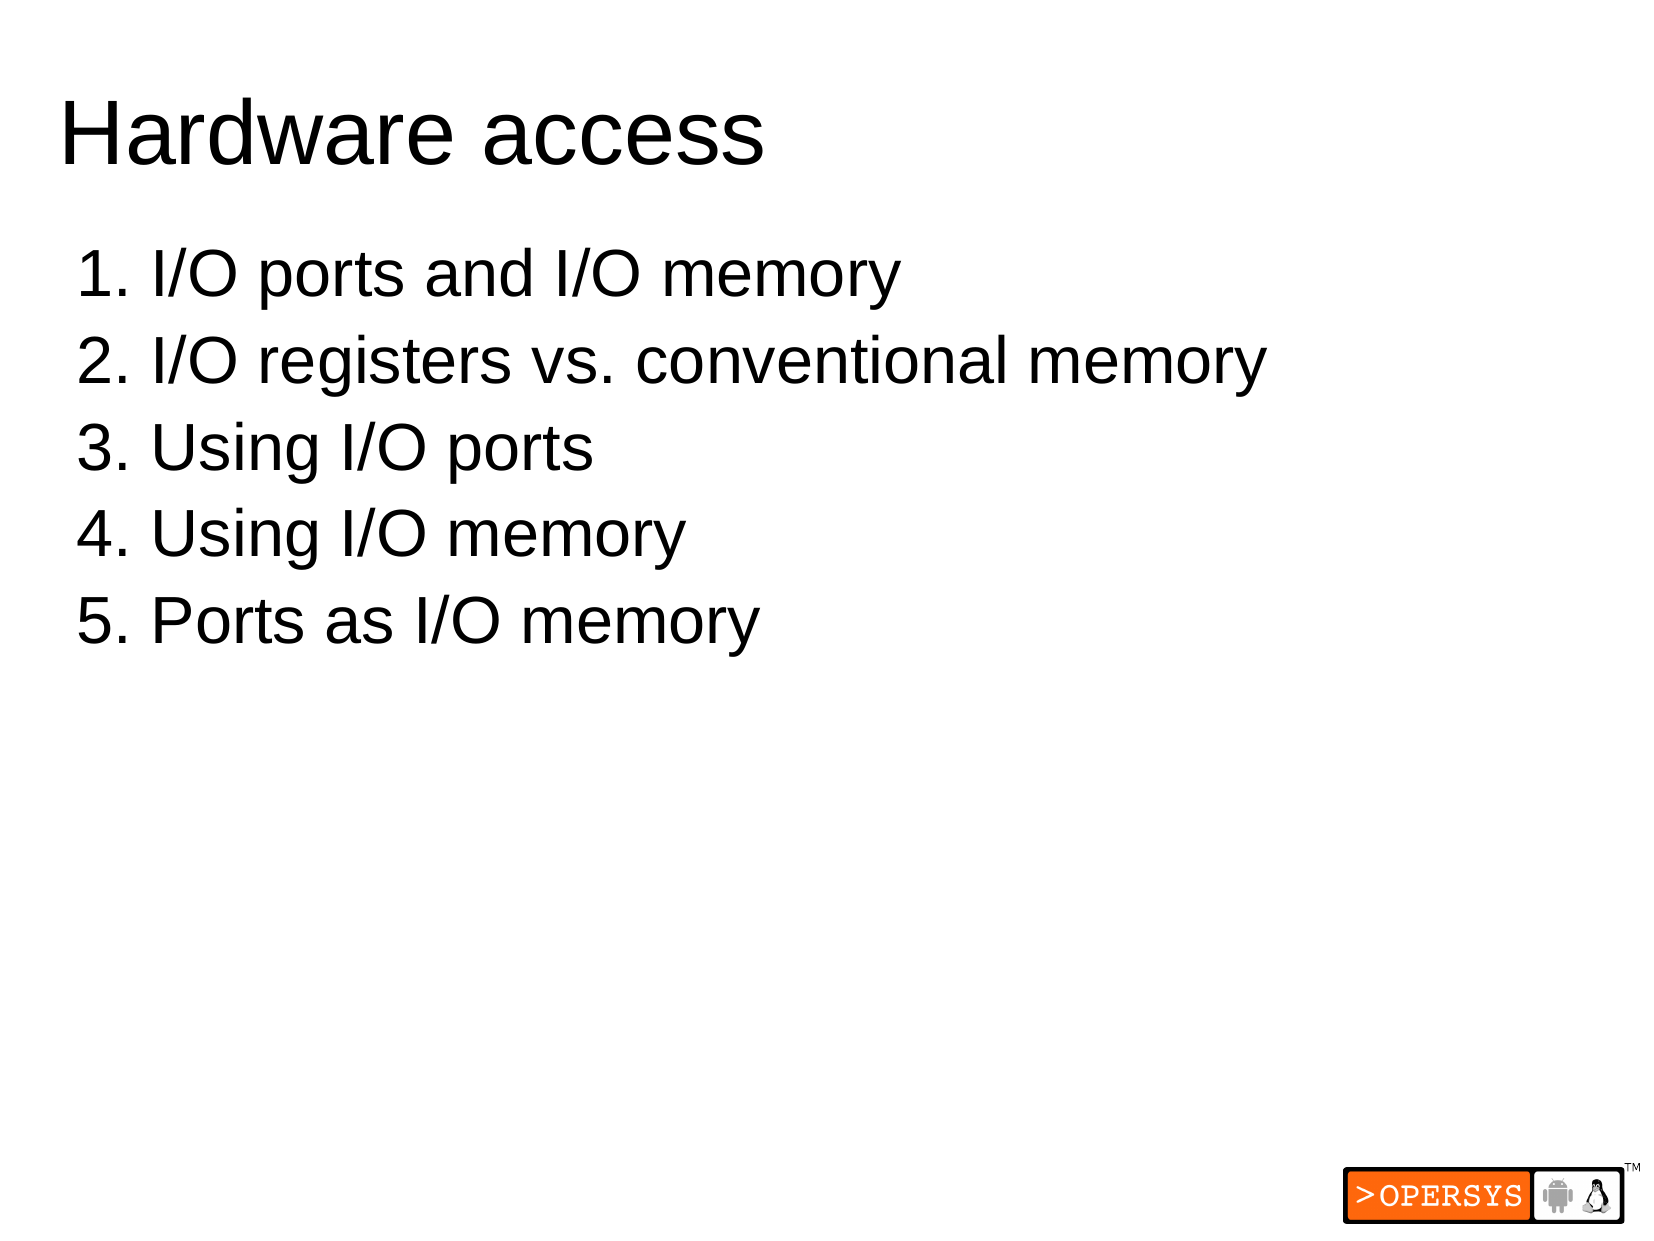

# Hardware access
 I/O ports and I/O memory
 I/O registers vs. conventional memory
 Using I/O ports
 Using I/O memory
 Ports as I/O memory